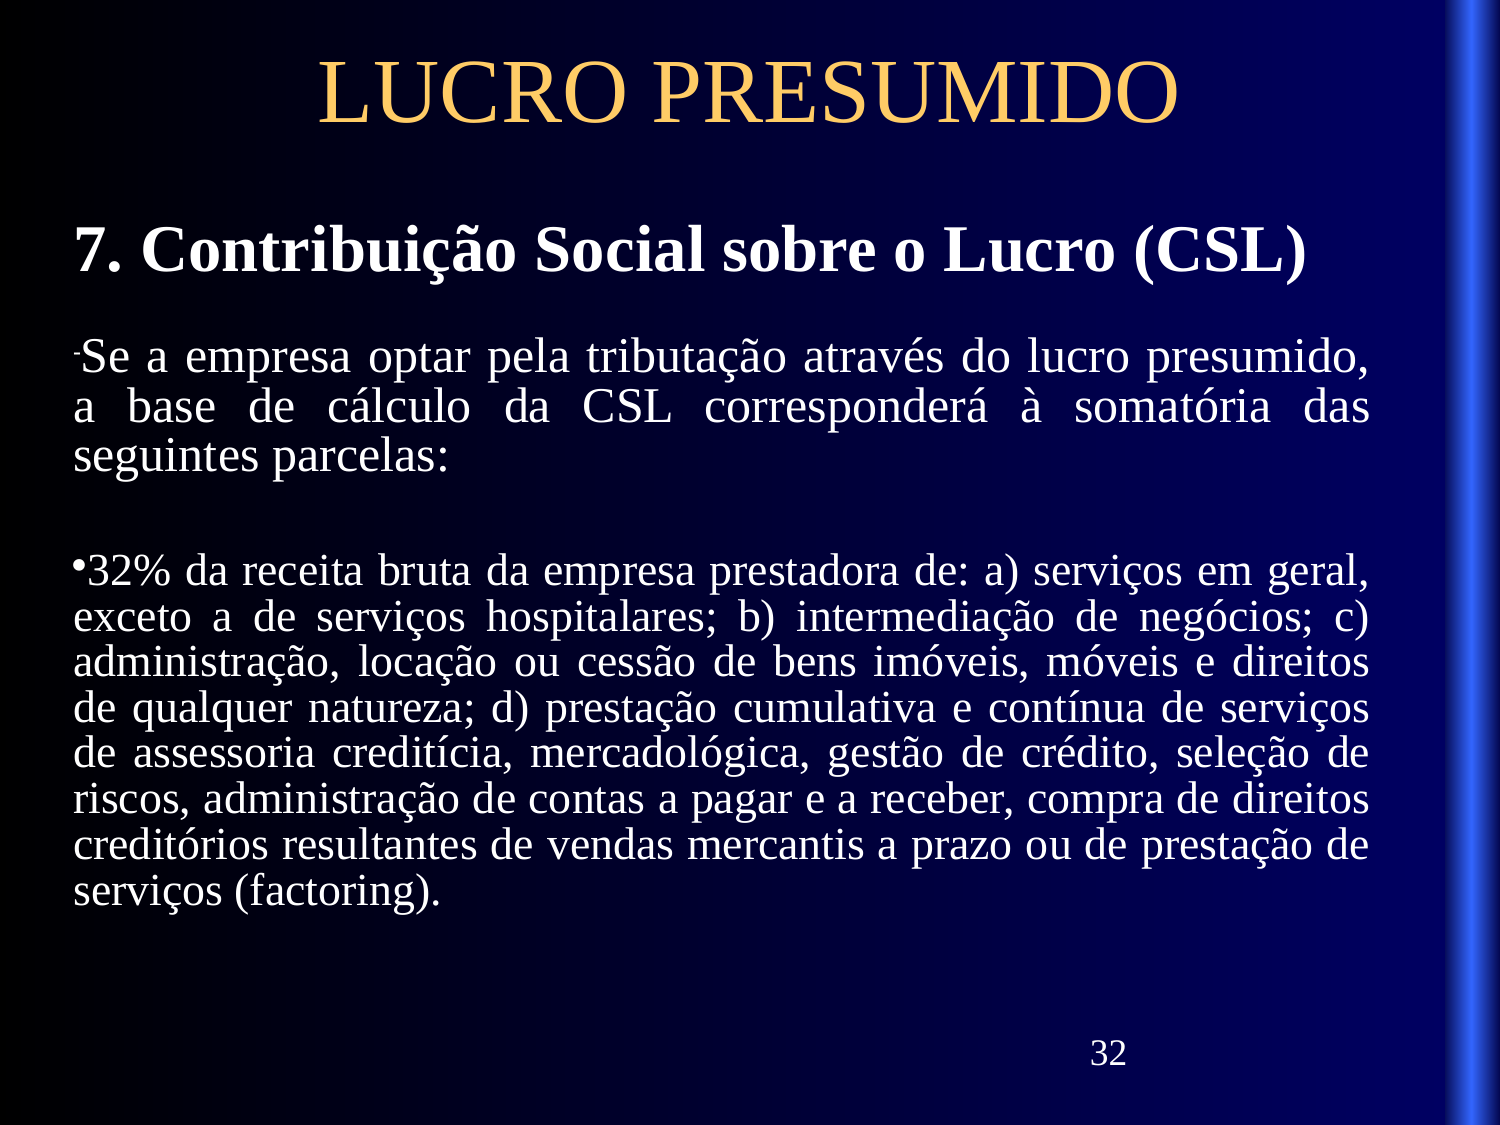

# LUCRO PRESUMIDO
7. Contribuição Social sobre o Lucro (CSL)
Se a empresa optar pela tributação através do lucro presumido, a base de cálculo da CSL corresponderá à somatória das seguintes parcelas:
32% da receita bruta da empresa prestadora de: a) serviços em geral, exceto a de serviços hospitalares; b) intermediação de negócios; c) administração, locação ou cessão de bens imóveis, móveis e direitos de qualquer natureza; d) prestação cumulativa e contínua de serviços de assessoria creditícia, mercadológica, gestão de crédito, seleção de riscos, administração de contas a pagar e a receber, compra de direitos creditórios resultantes de vendas mercantis a prazo ou de prestação de serviços (factoring).